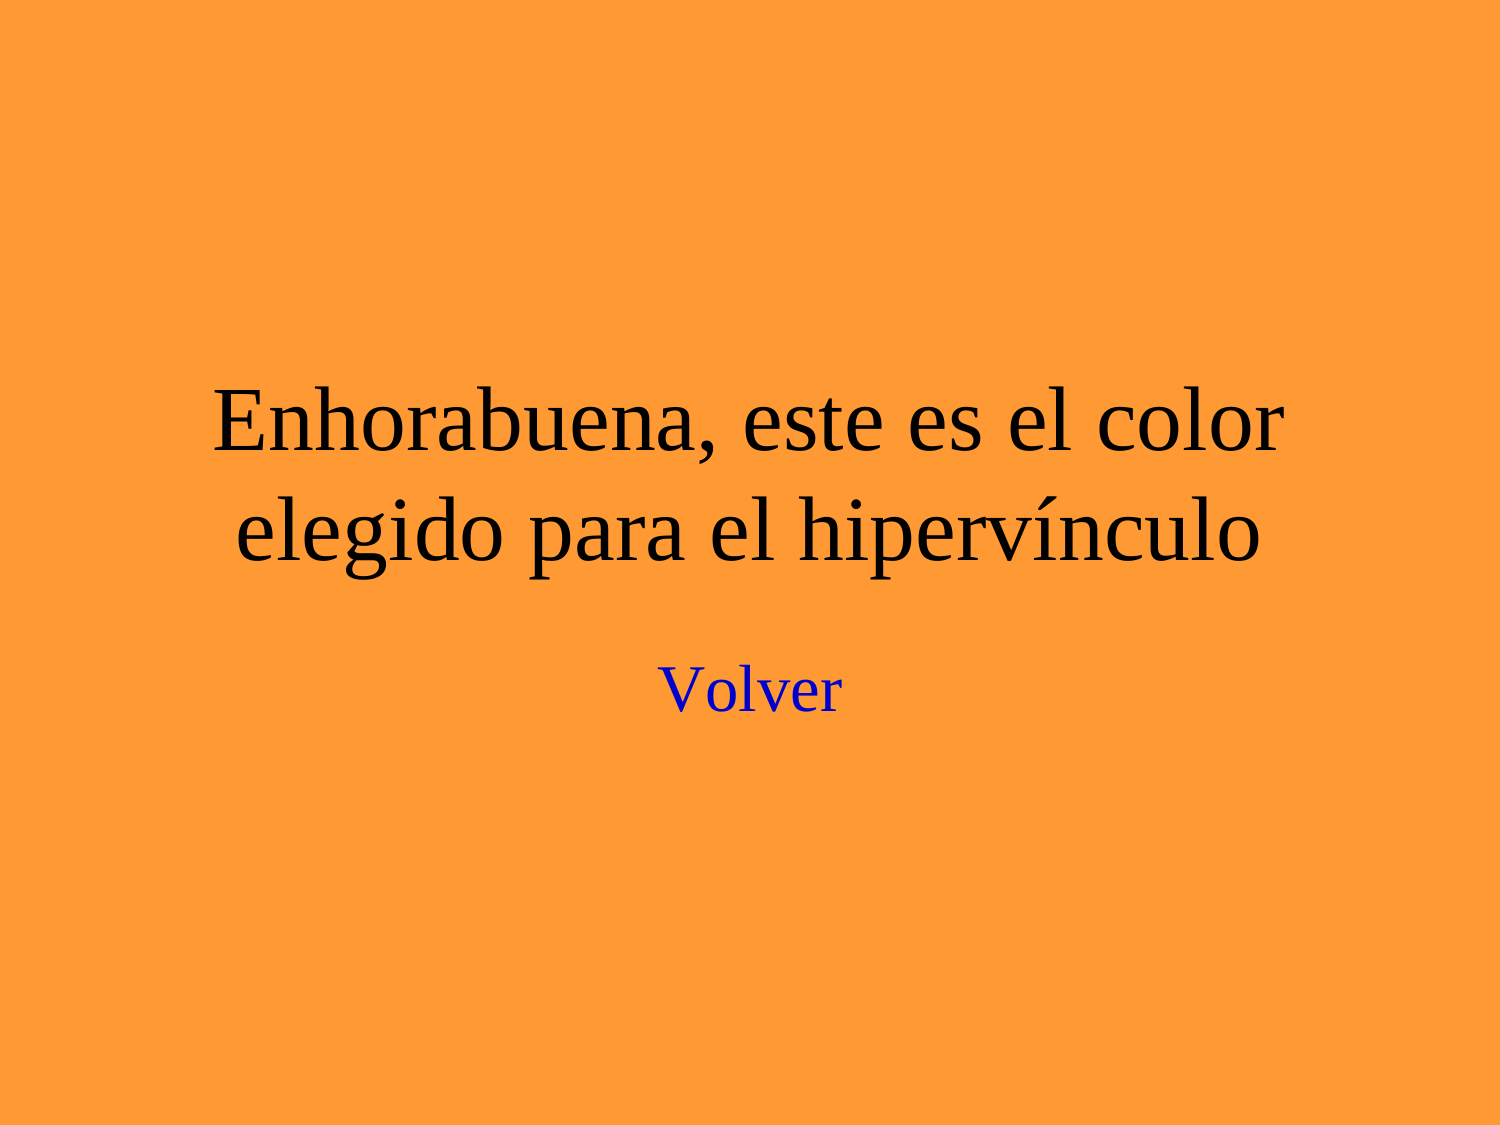

# Enhorabuena, este es el color elegido para el hipervínculo
Volver